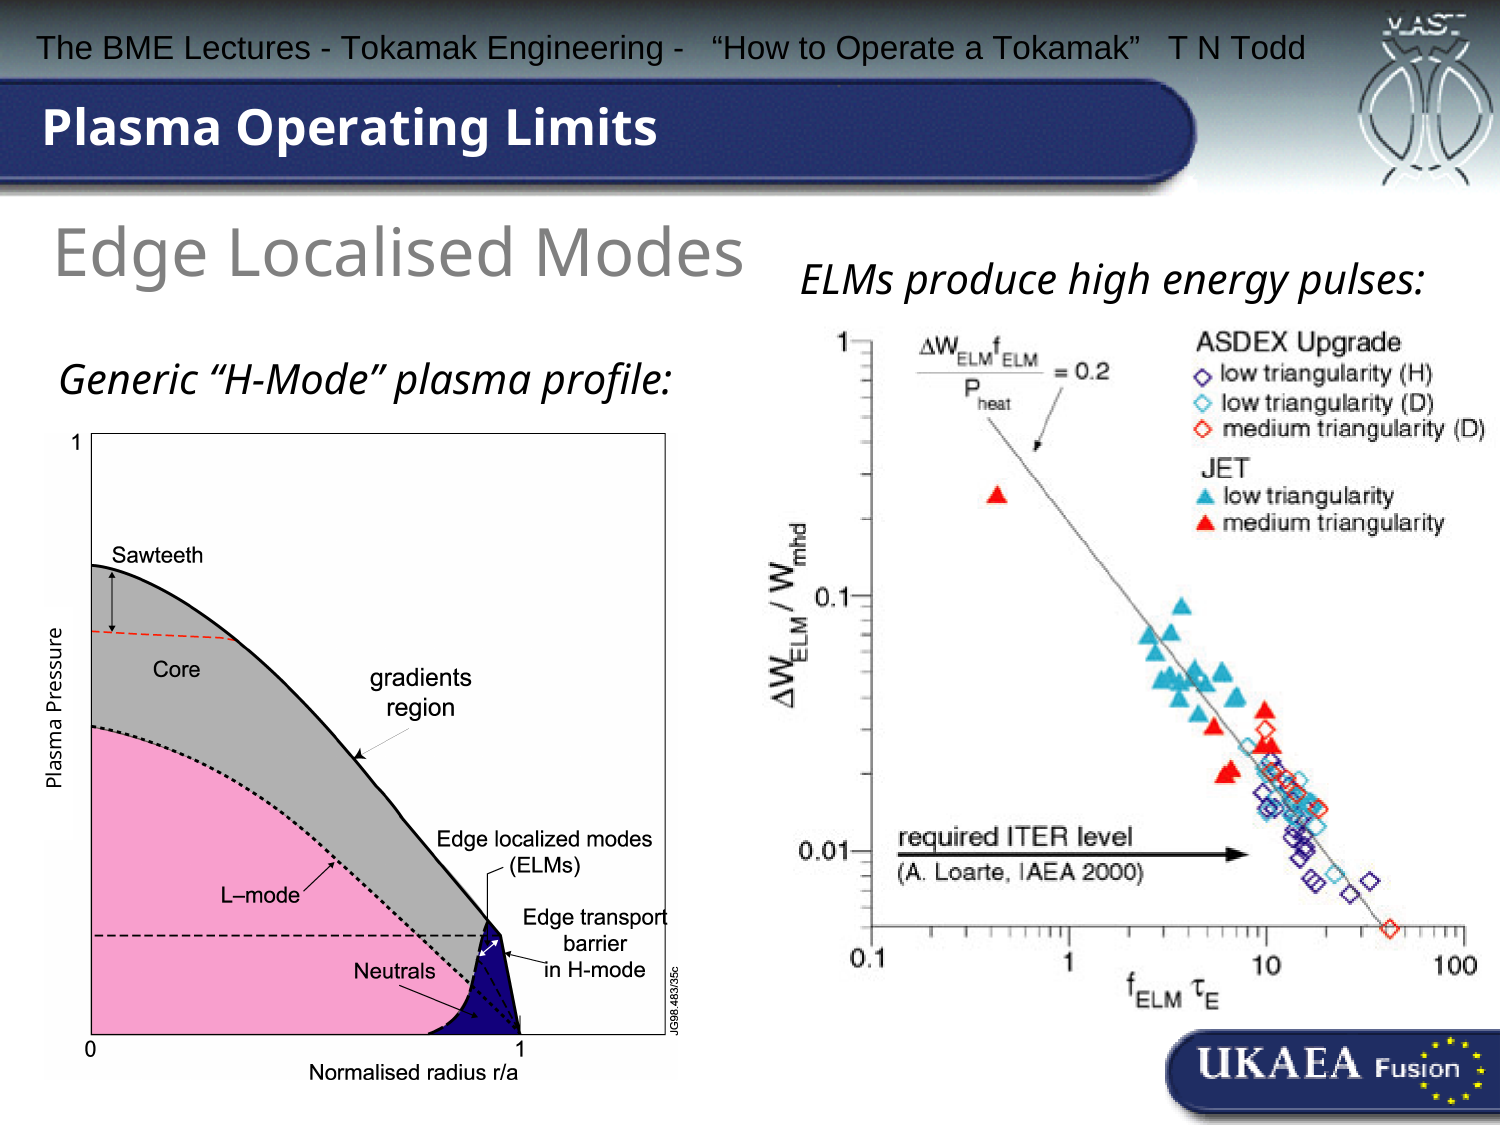

Plasma Operating Limits
The BME Lectures - Tokamak Engineering - “How to Operate a Tokamak” T N Todd
Edge Localised Modes
ELMs produce high energy pulses:
Generic “H-Mode” plasma profile:
Plasma Pressure